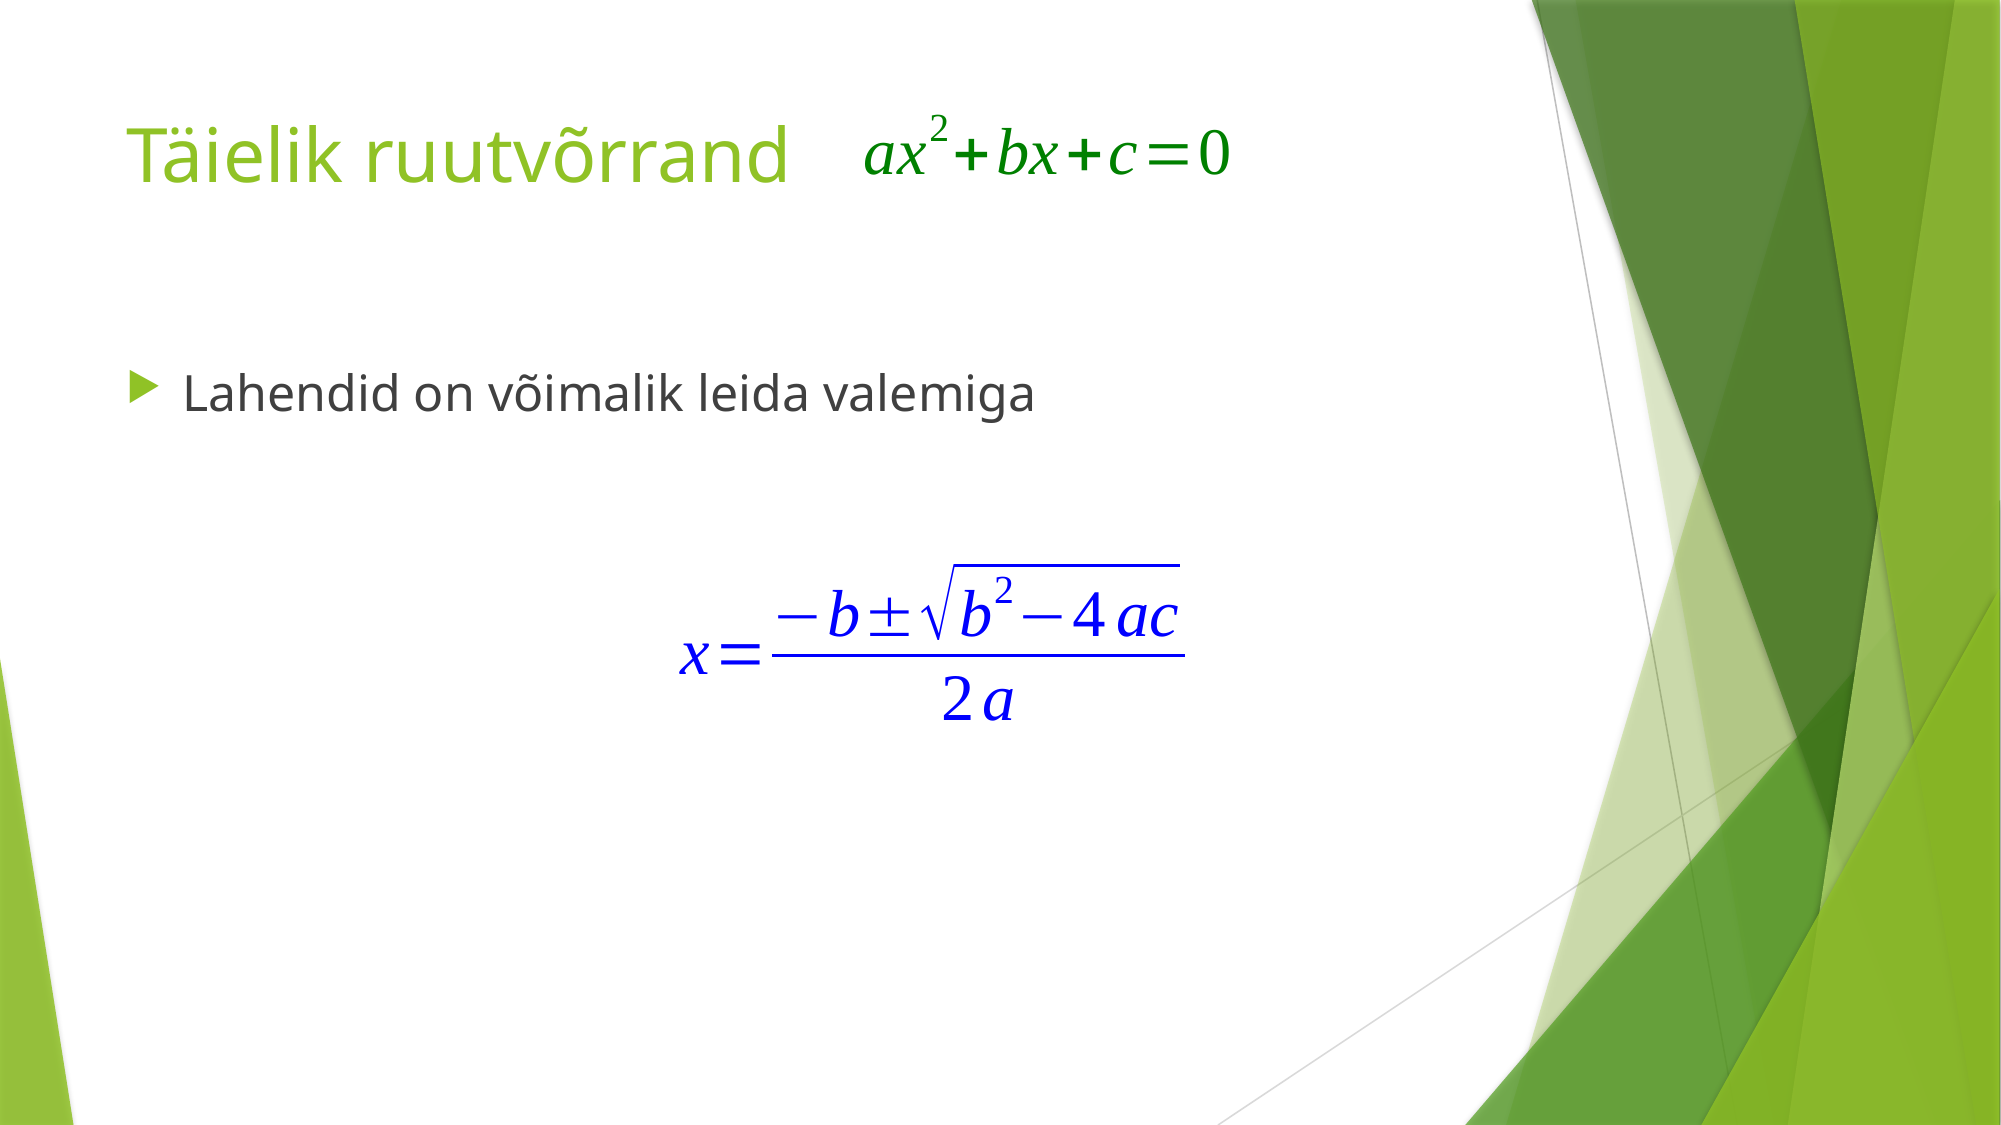

# Täielik ruutvõrrand
Lahendid on võimalik leida valemiga